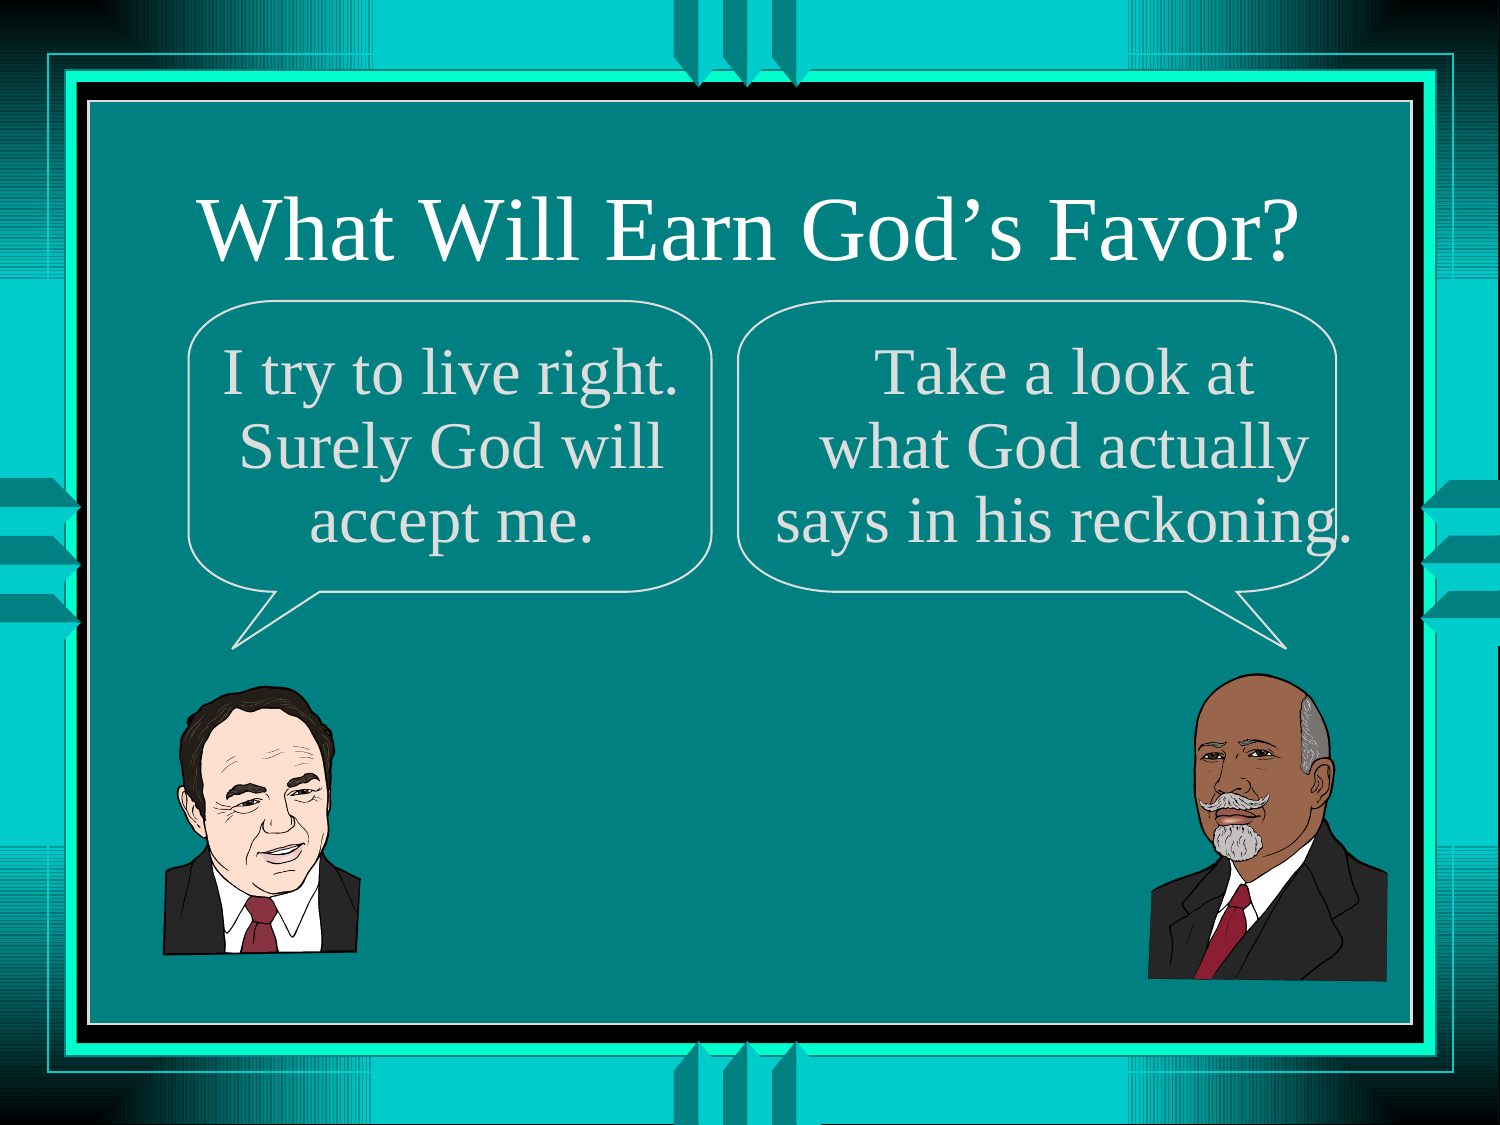

# What Will Earn God’s Favor?
I try to live right.
Surely God will
accept me.
Take a look at
what God actually
says in his reckoning.